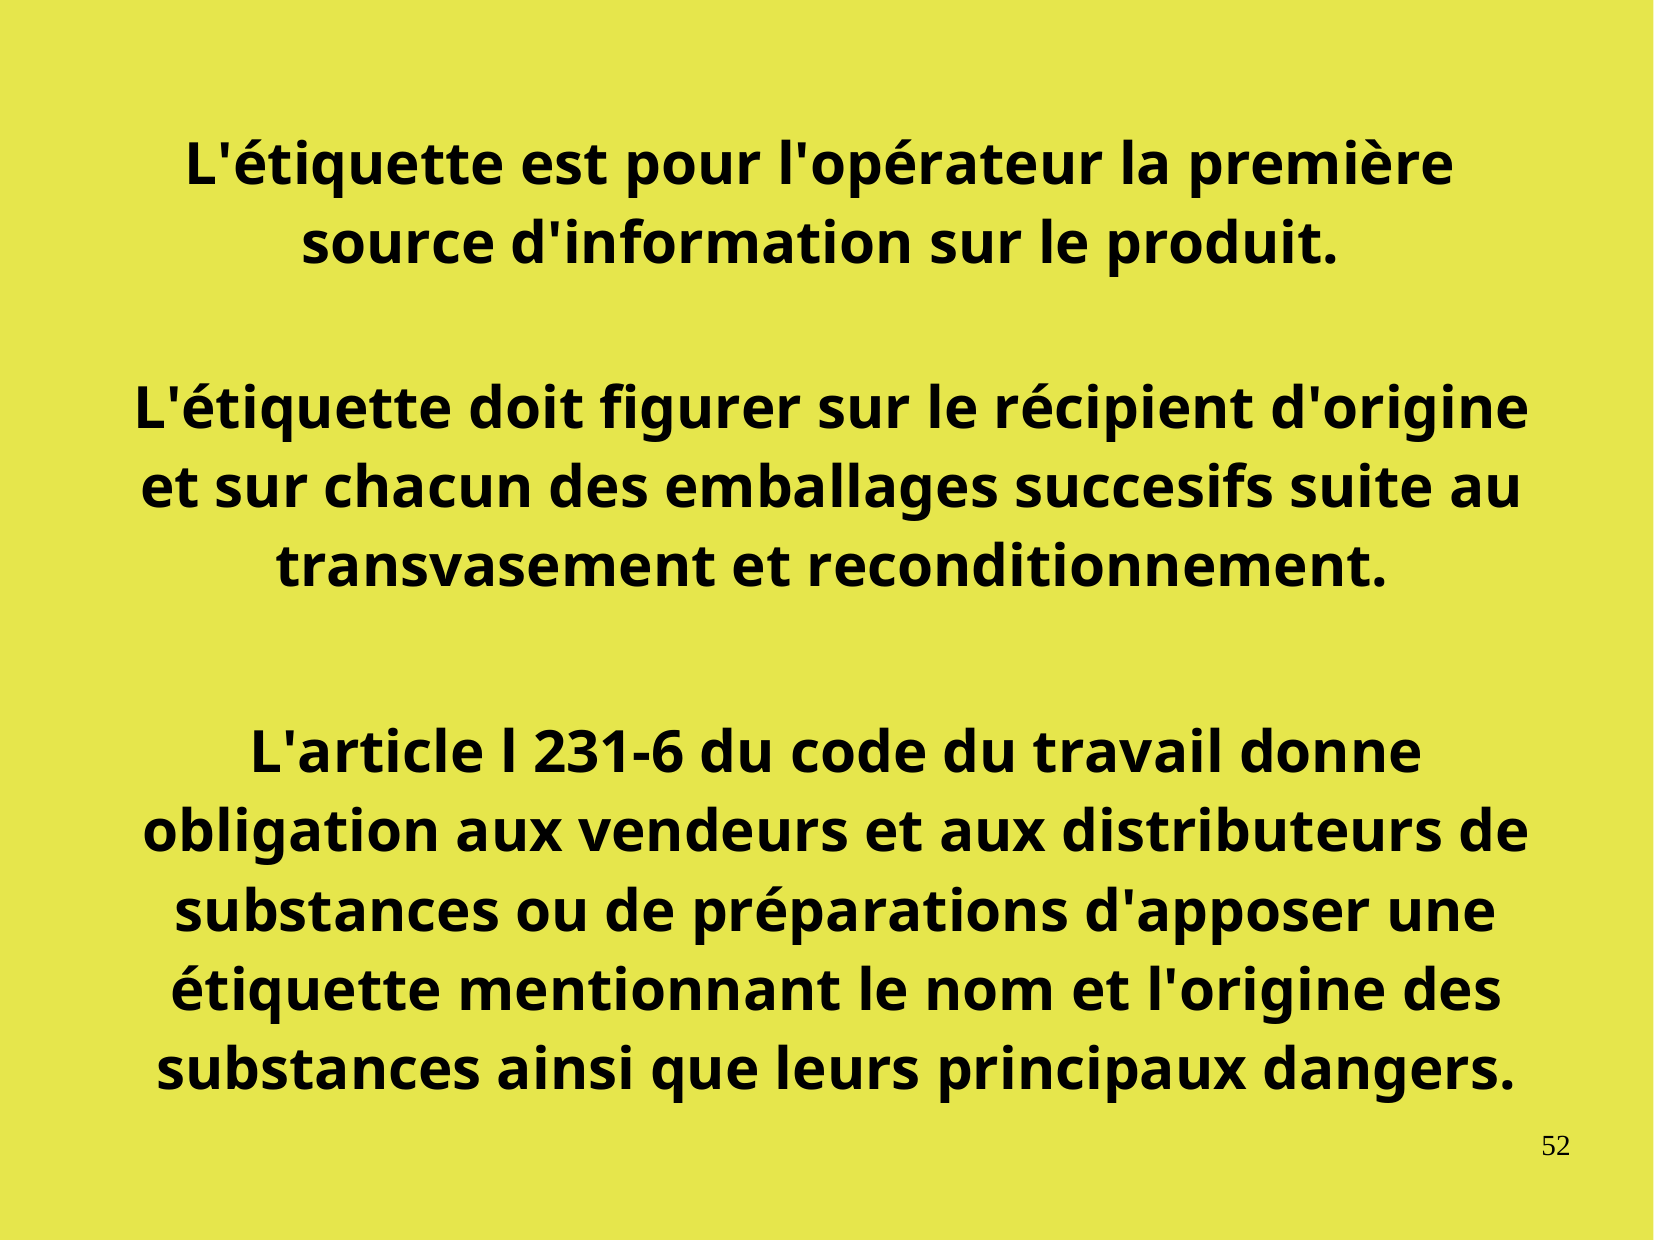

L'étiquette est pour l'opérateur la première source d'information sur le produit.
L'étiquette doit figurer sur le récipient d'origine et sur chacun des emballages succesifs suite au transvasement et reconditionnement.
L'article l 231-6 du code du travail donne obligation aux vendeurs et aux distributeurs de substances ou de préparations d'apposer une étiquette mentionnant le nom et l'origine des substances ainsi que leurs principaux dangers.
52